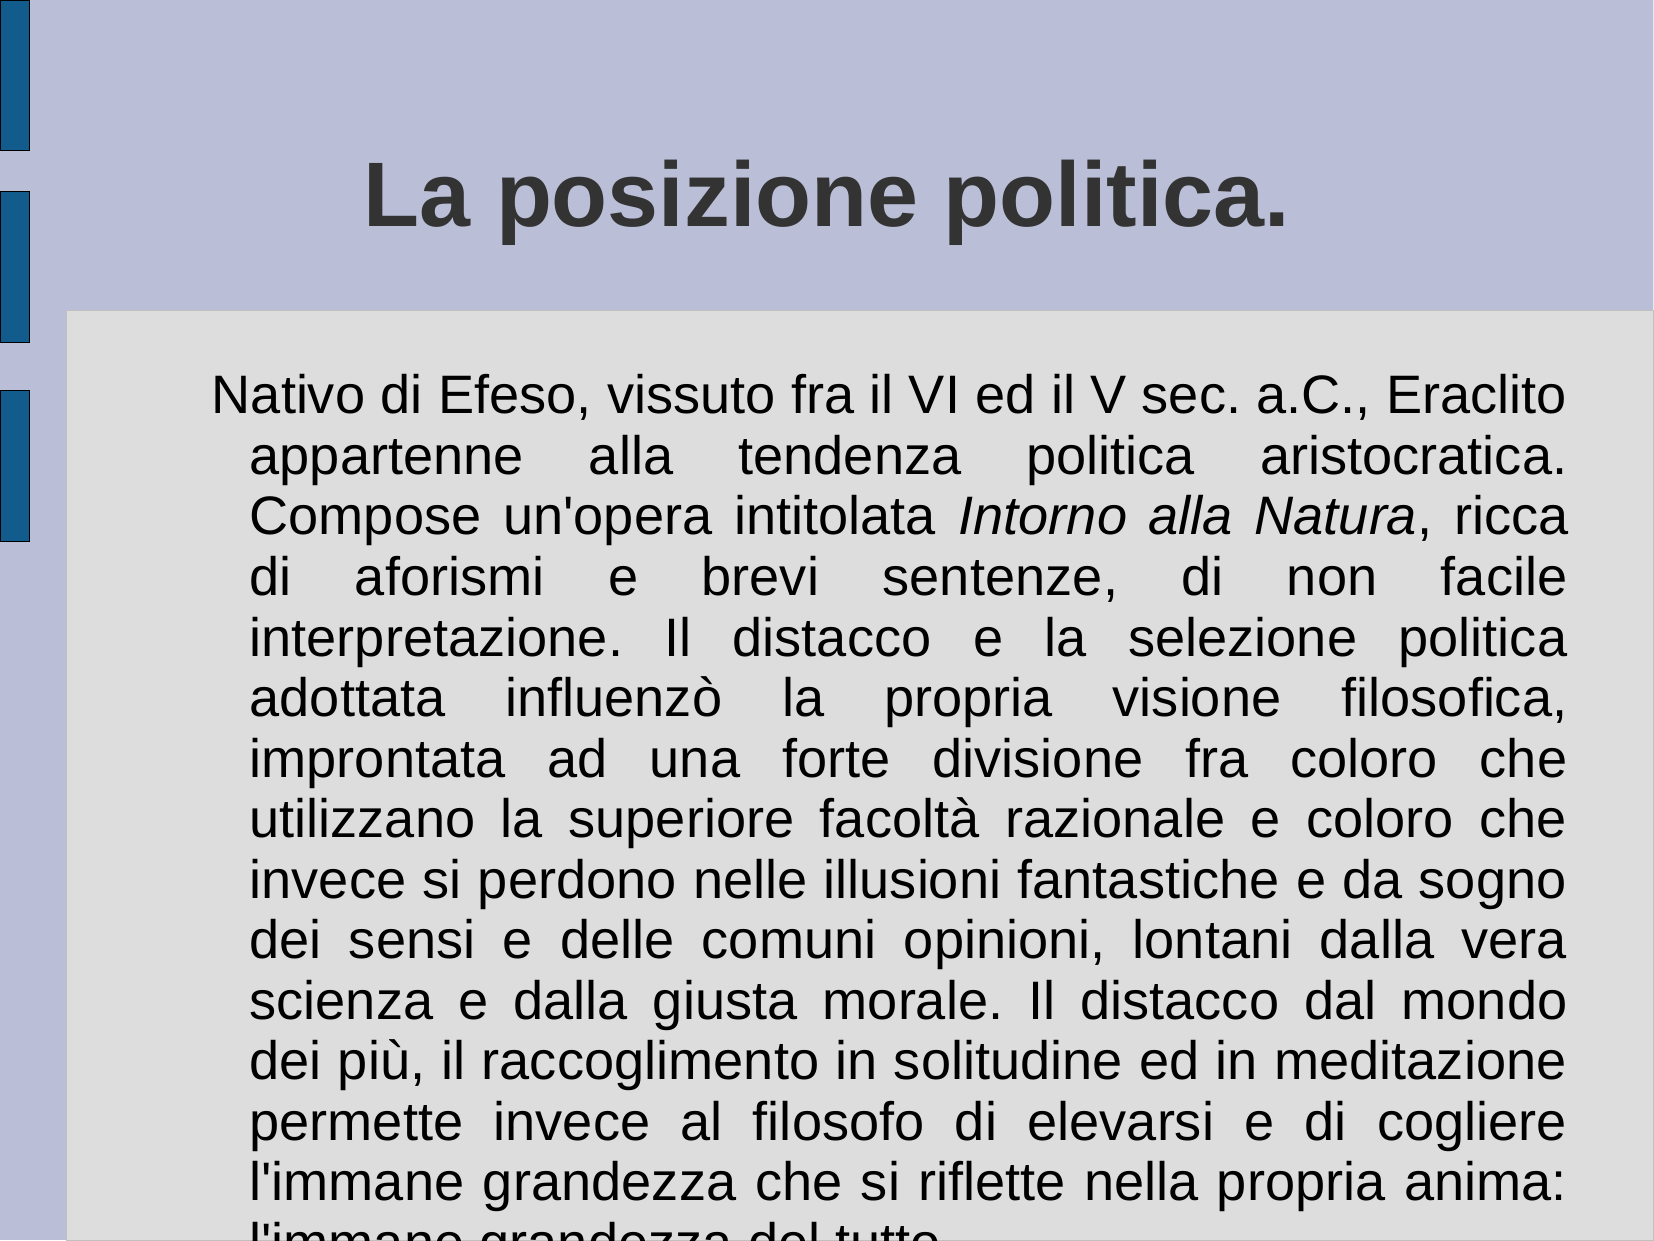

# La posizione politica.
 Nativo di Efeso, vissuto fra il VI ed il V sec. a.C., Eraclito appartenne alla tendenza politica aristocratica. Compose un'opera intitolata Intorno alla Natura, ricca di aforismi e brevi sentenze, di non facile interpretazione. Il distacco e la selezione politica adottata influenzò la propria visione filosofica, improntata ad una forte divisione fra coloro che utilizzano la superiore facoltà razionale e coloro che invece si perdono nelle illusioni fantastiche e da sogno dei sensi e delle comuni opinioni, lontani dalla vera scienza e dalla giusta morale. Il distacco dal mondo dei più, il raccoglimento in solitudine ed in meditazione permette invece al filosofo di elevarsi e di cogliere l'immane grandezza che si riflette nella propria anima: l'immane grandezza del tutto.